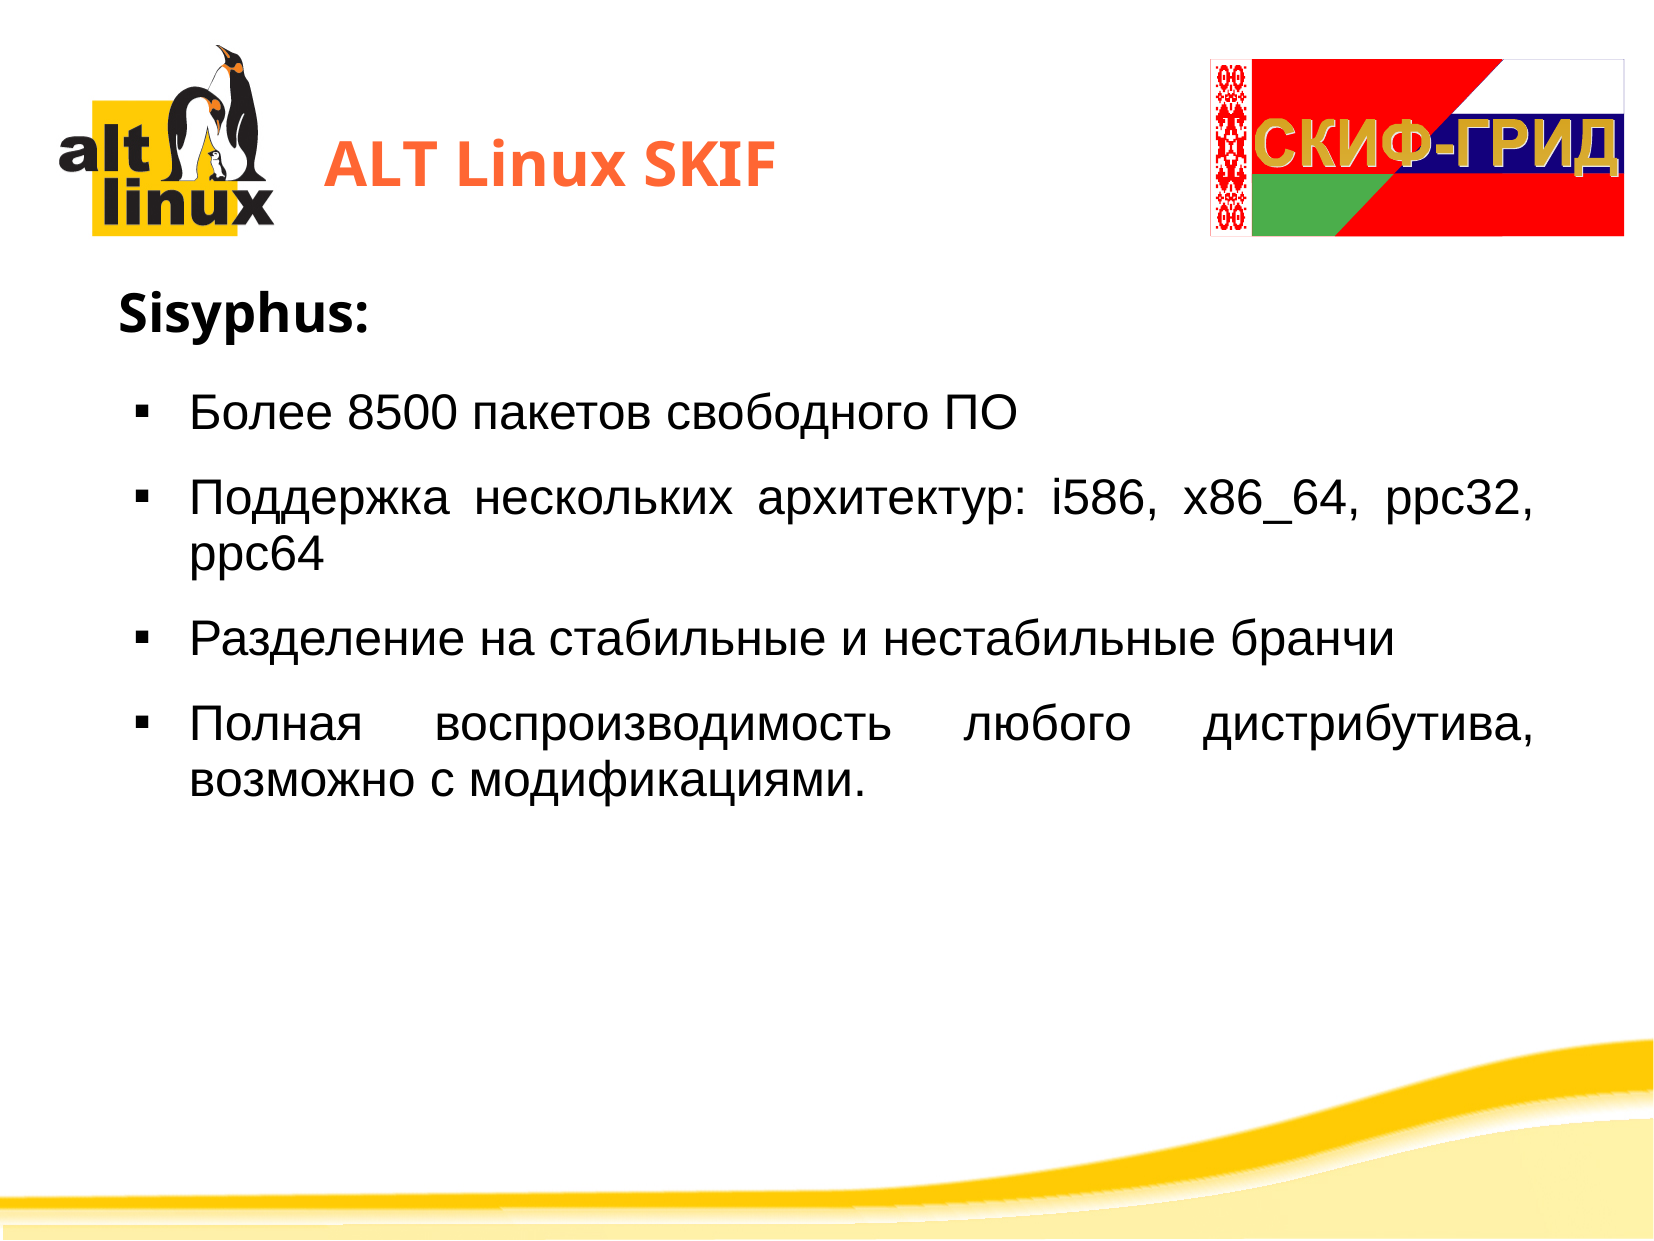

#
ALT Linux SKIF
Sisyphus:
Более 8500 пакетов свободного ПО
Поддержка нескольких архитектур: i586, x86_64, ppc32, ppc64
Разделение на стабильные и нестабильные бранчи
Полная воспроизводимость любого дистрибутива, возможно с модификациями.